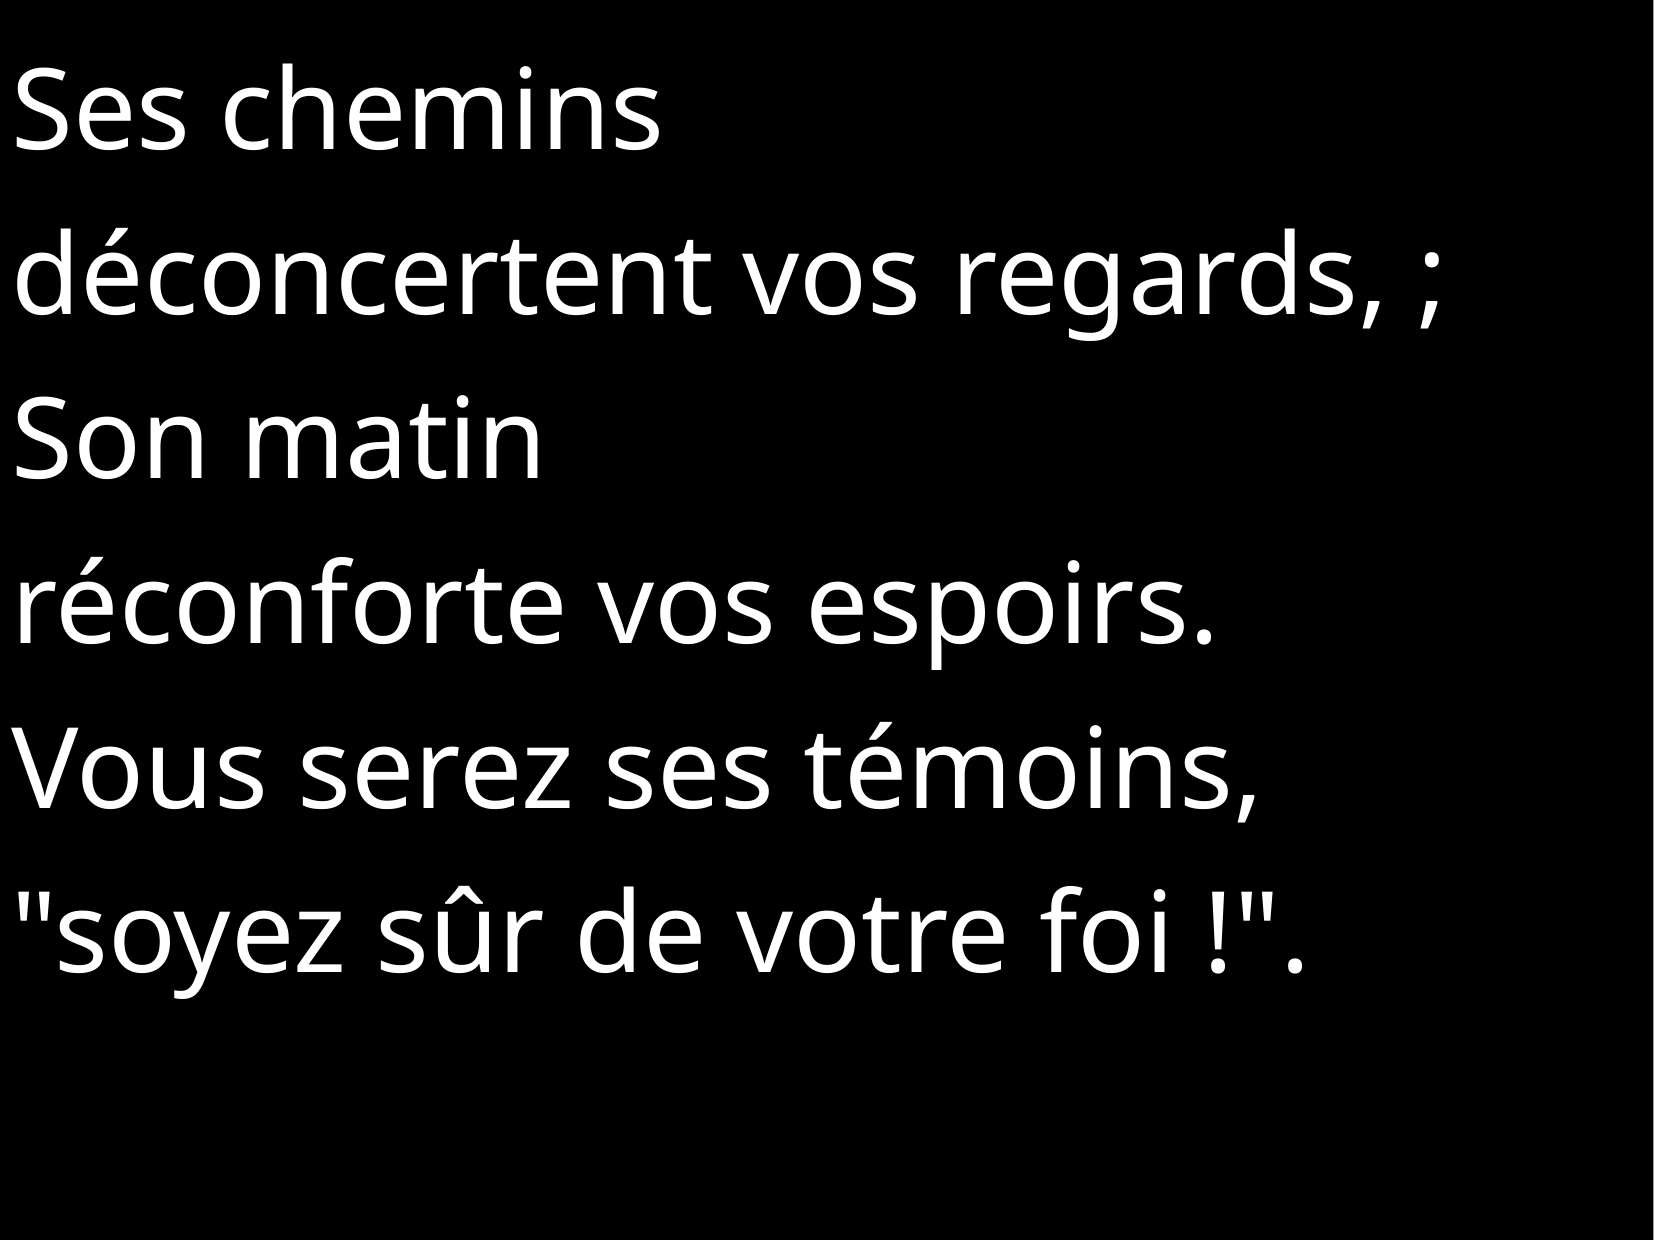

# Ses chemins
déconcertent vos regards, ;
Son matin
réconforte vos espoirs.
Vous serez ses témoins,
"soyez sûr de votre foi !".